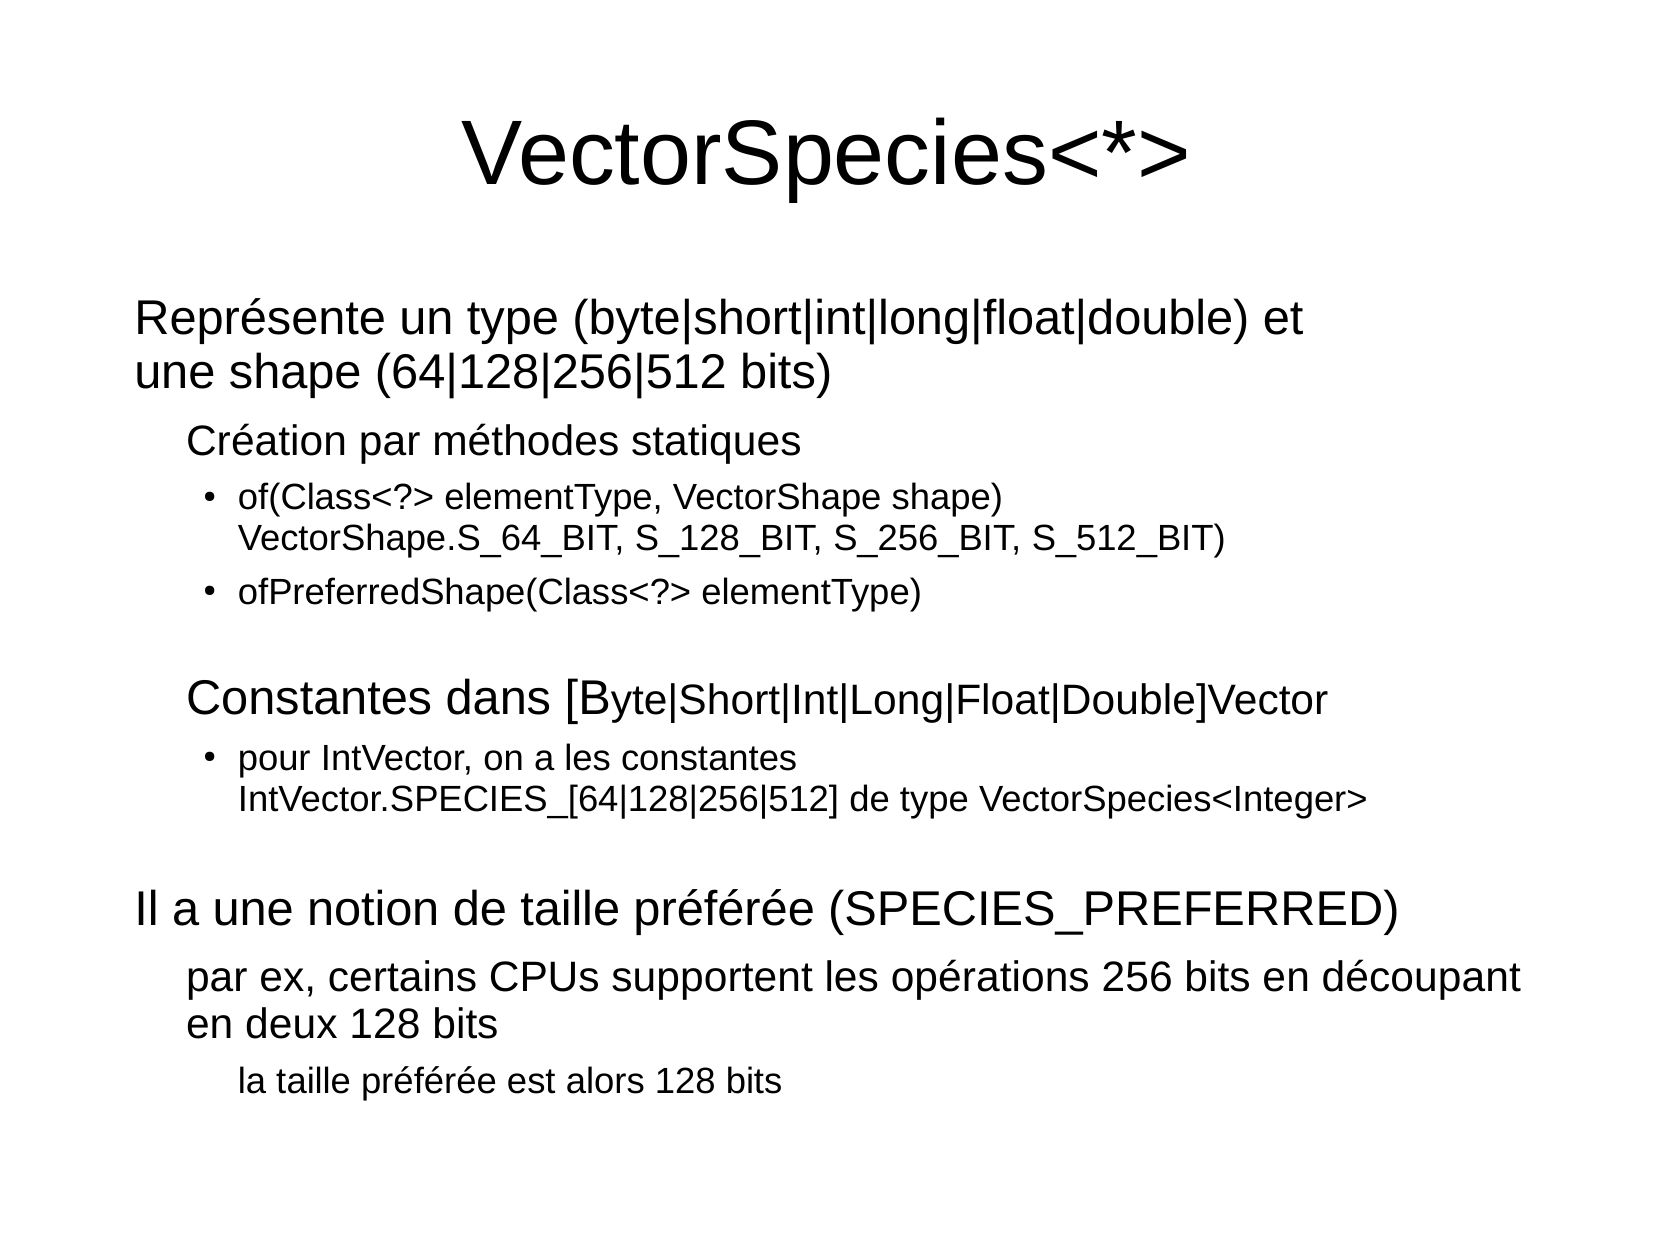

# VectorSpecies<*>
Représente un type (byte|short|int|long|float|double) et
une shape (64|128|256|512 bits)
Création par méthodes statiques
of(Class<?> elementType, VectorShape shape)
VectorShape.S_64_BIT, S_128_BIT, S_256_BIT, S_512_BIT)
ofPreferredShape(Class<?> elementType)
Constantes dans [Byte|Short|Int|Long|Float|Double]Vector
pour IntVector, on a les constantes
IntVector.SPECIES_[64|128|256|512] de type VectorSpecies<Integer>
Il a une notion de taille préférée (SPECIES_PREFERRED)
par ex, certains CPUs supportent les opérations 256 bits en découpant
en deux 128 bits
la taille préférée est alors 128 bits